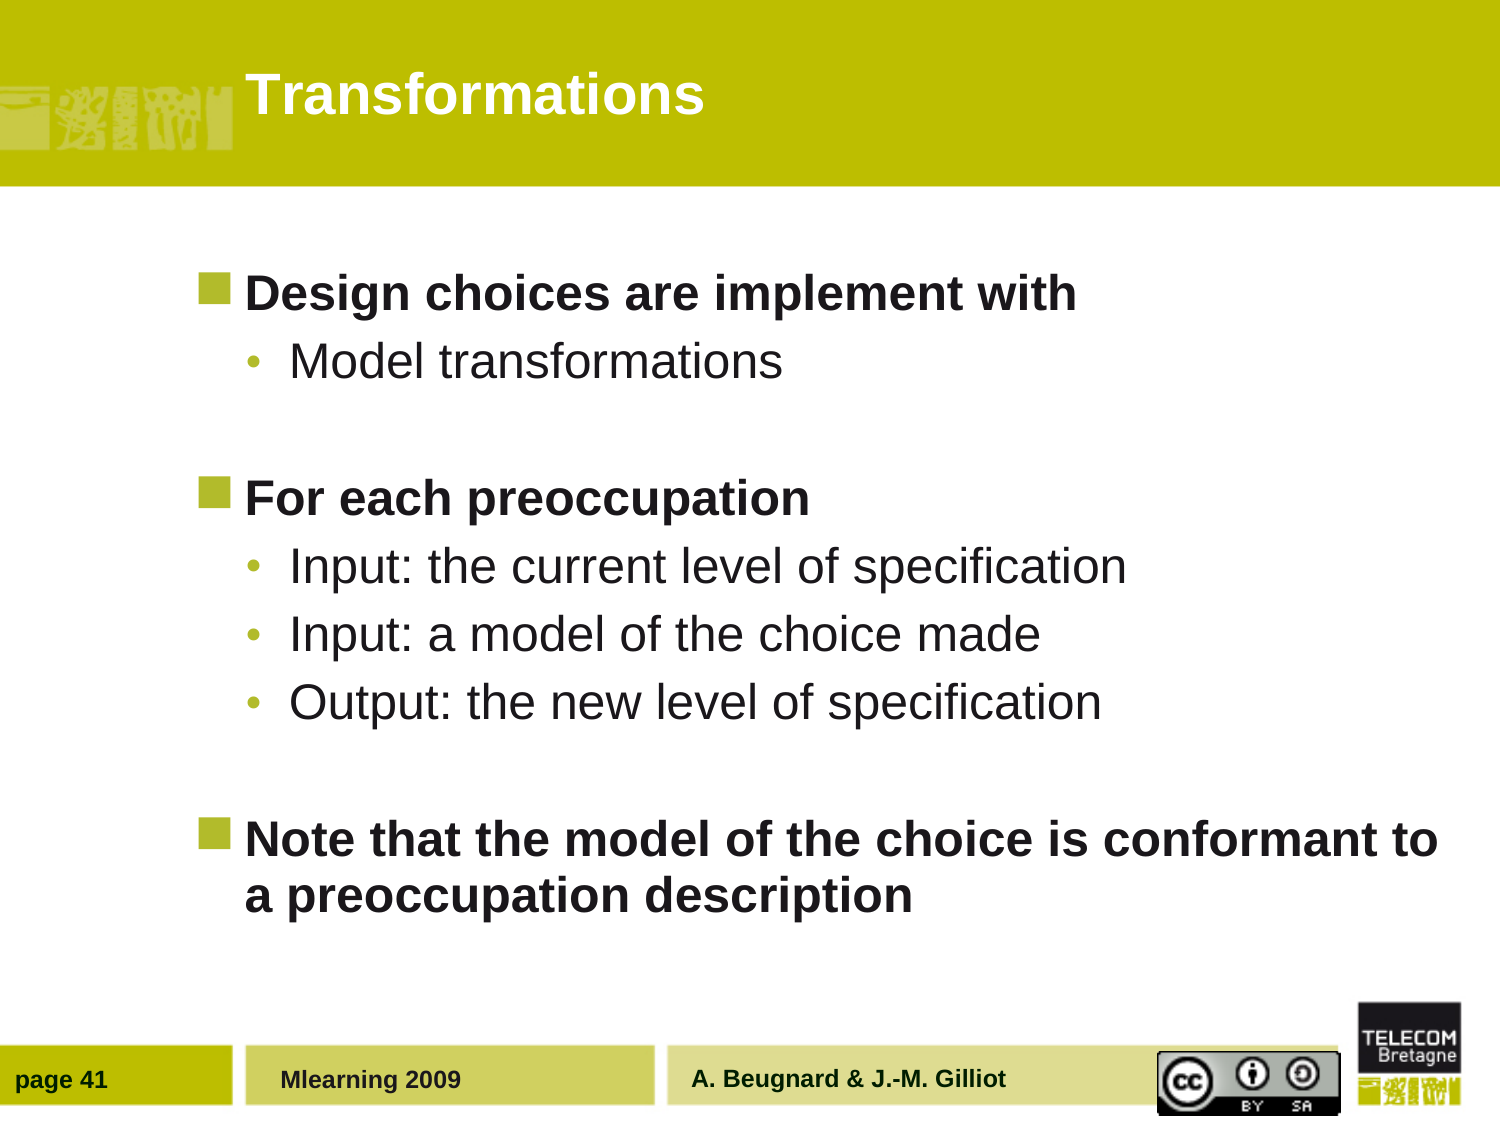

# Transformations
Design choices are implement with
Model transformations
For each preoccupation
Input: the current level of specification
Input: a model of the choice made
Output: the new level of specification
Note that the model of the choice is conformant to a preoccupation description
41